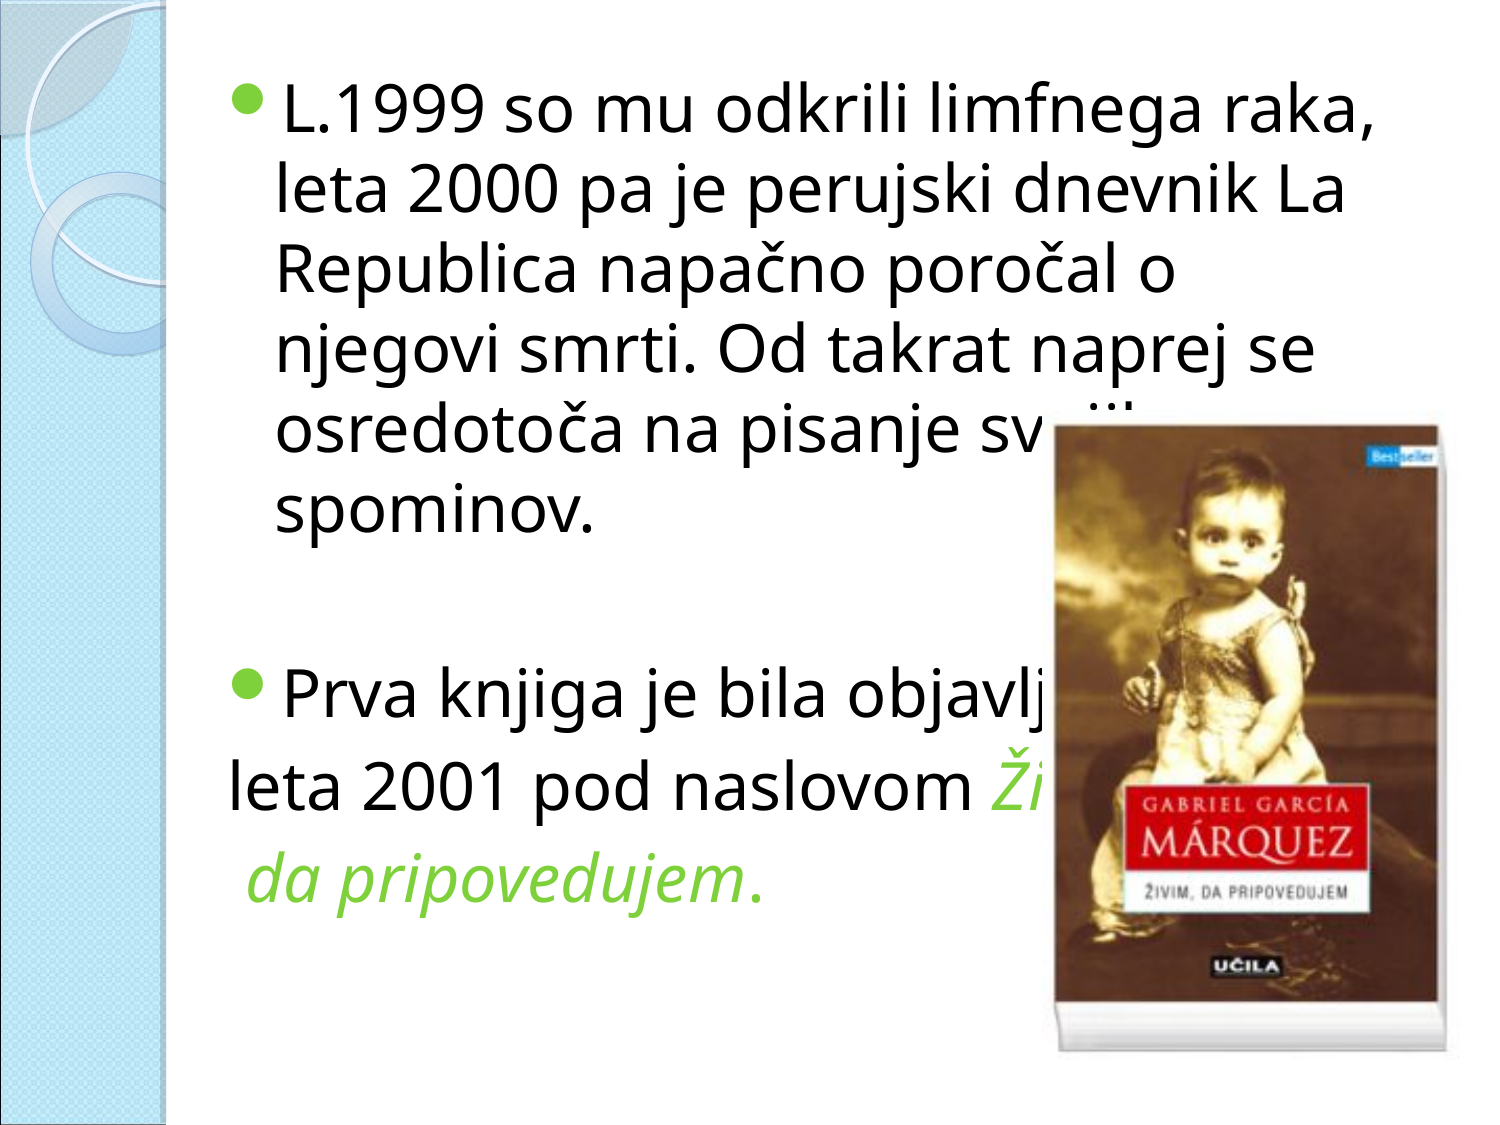

# L.1999 so mu odkrili limfnega raka, leta 2000 pa je perujski dnevnik La Republica napačno poročal o njegovi smrti. Od takrat naprej se osredotoča na pisanje svojih spominov.
Prva knjiga je bila objavljena
leta 2001 pod naslovom Živim
 da pripovedujem.